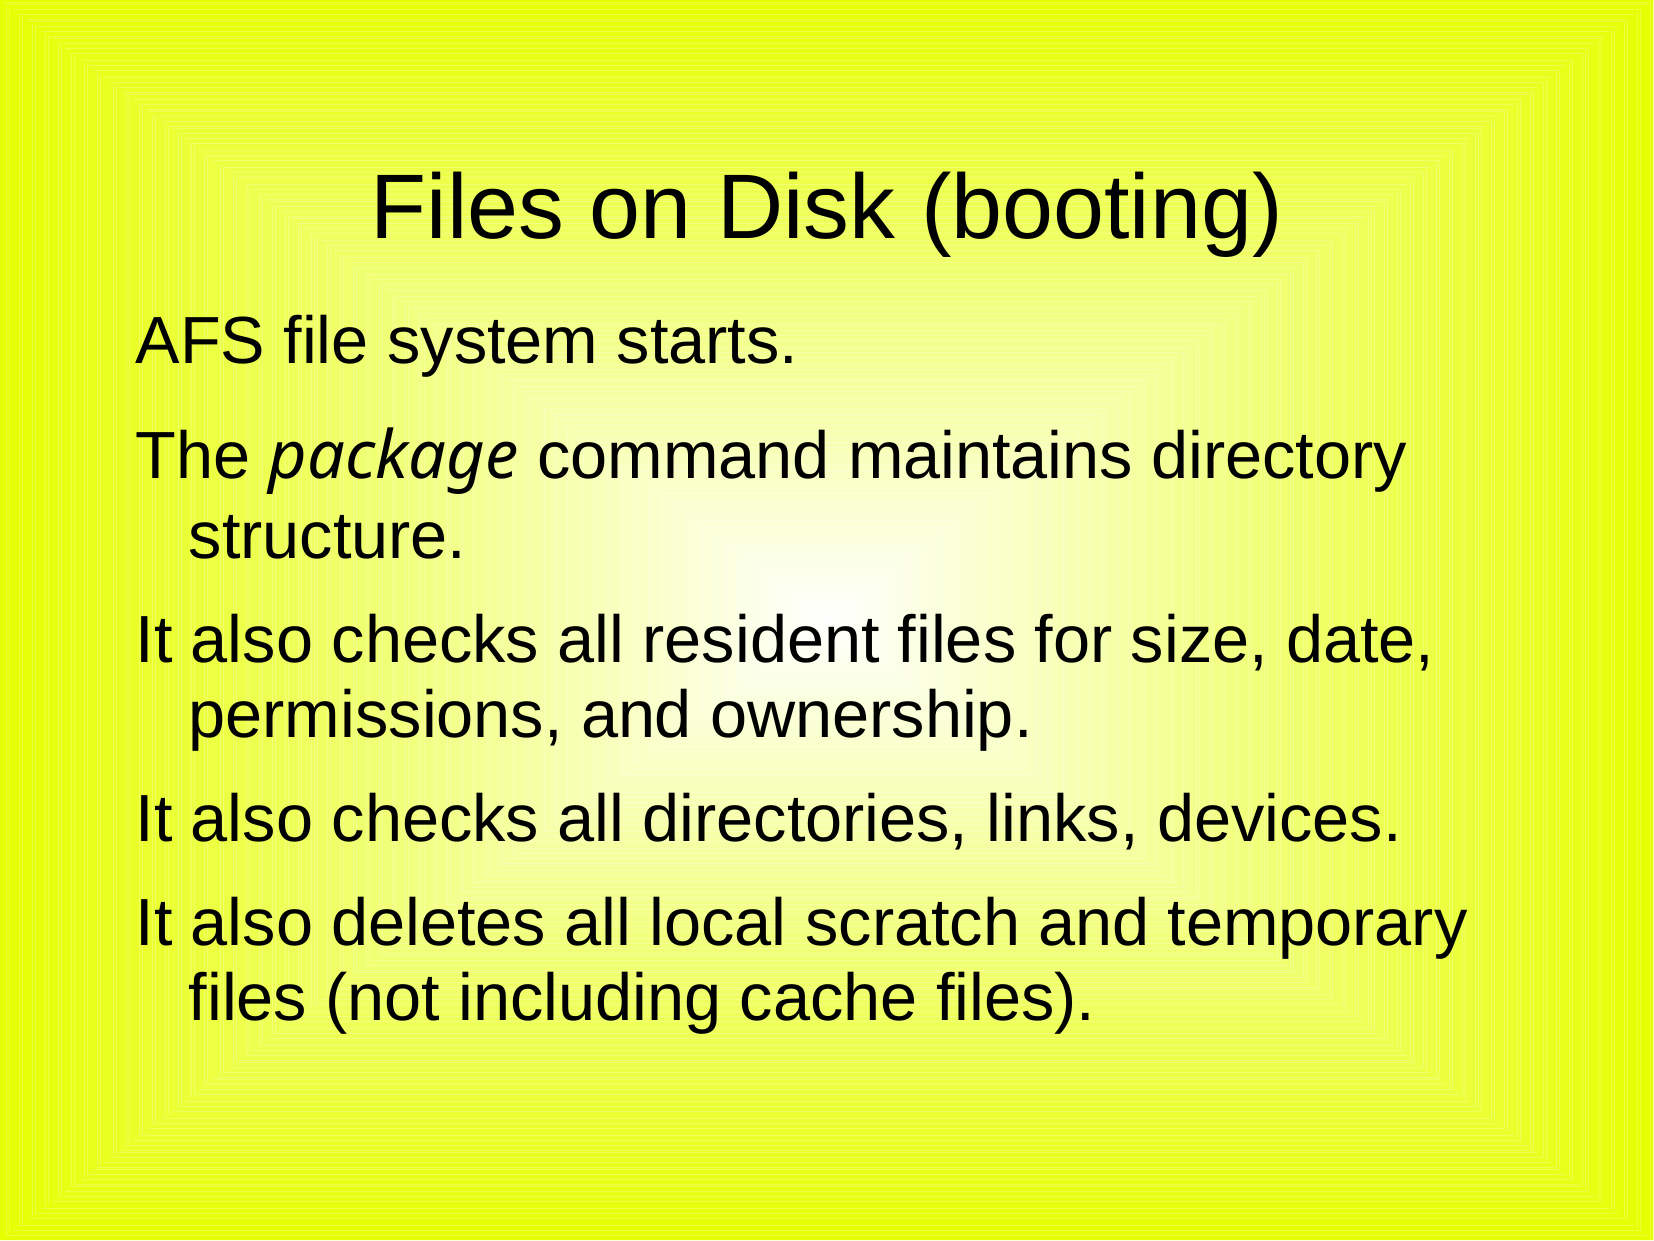

# Files on Disk (booting)
AFS file system starts.
The package command maintains directory structure.
It also checks all resident files for size, date, permissions, and ownership.
It also checks all directories, links, devices.
It also deletes all local scratch and temporary files (not including cache files).